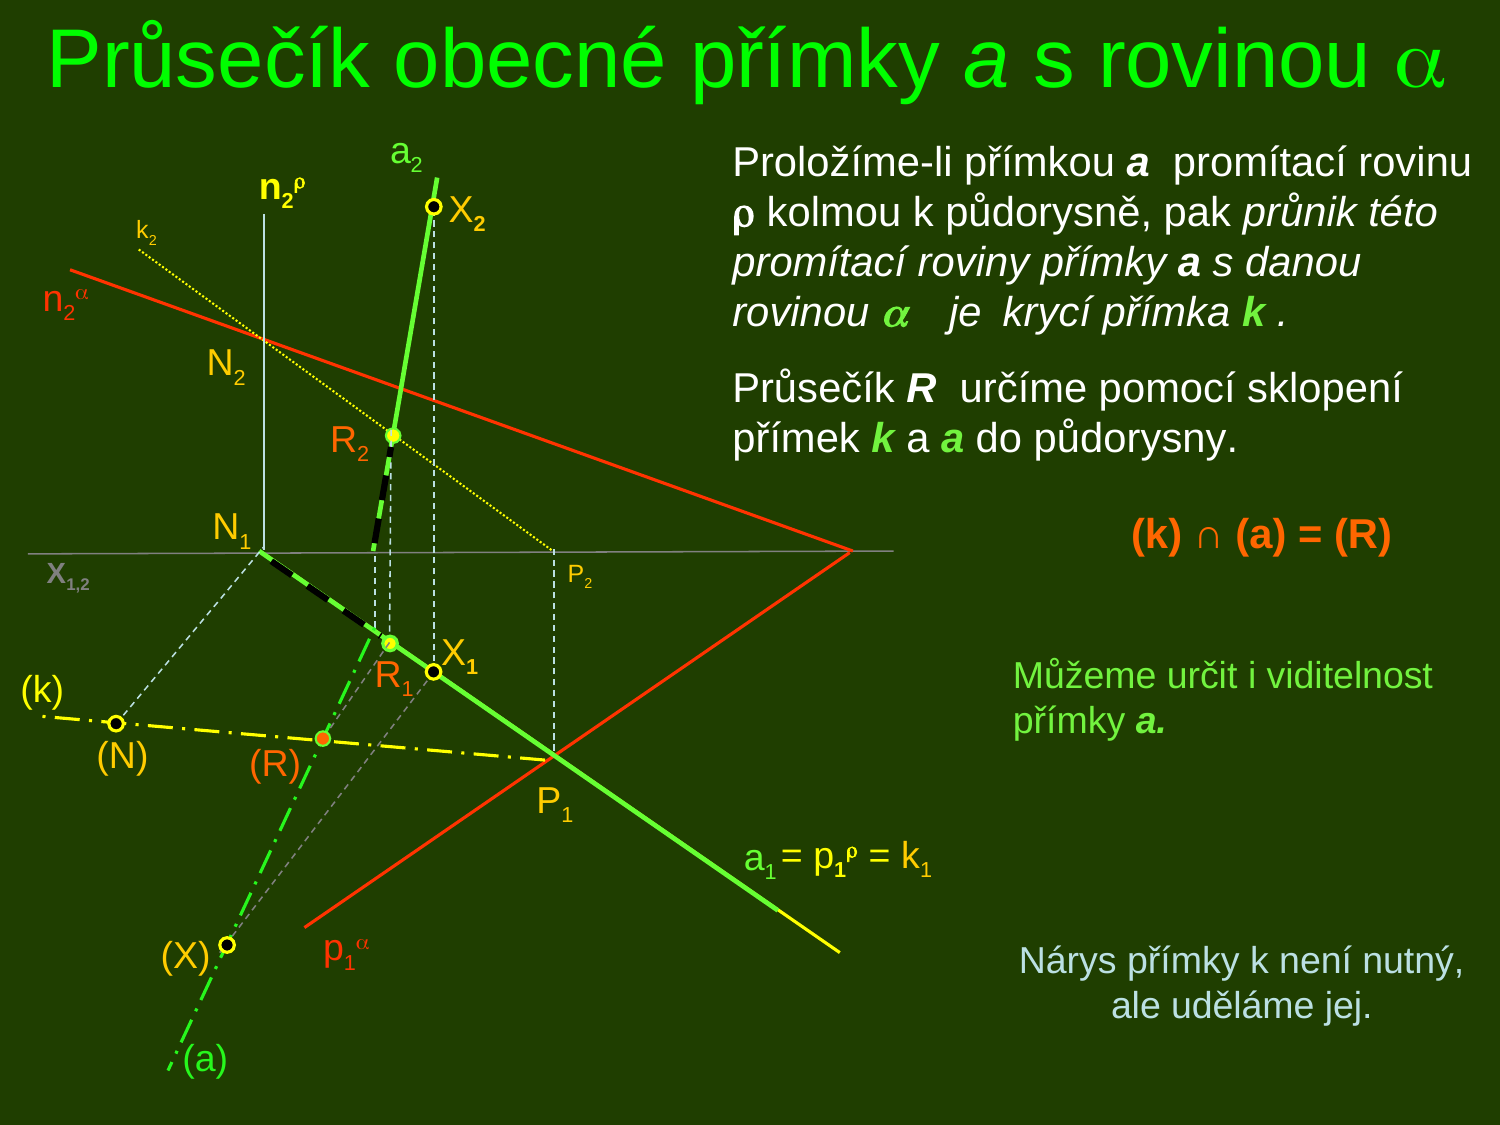

# Průsečík obecné přímky a s rovinou 
a2
Proložíme-li přímkou a promítací rovinu  kolmou k půdorysně, pak průnik této promítací roviny přímky a s danou rovinou jekrycí přímka k .
Průsečík R určíme pomocí sklopení přímek k a a do půdorysny.
n2
X2
k2
n2
N2
R2
N1
(k) ∩ (a) = (R)
X1,2
P2
X1
R1
Můžeme určit i viditelnost přímky a.
(k)
(N)
(R)
P1
= p1 = k1
a1
p1
(X)
Nárys přímky k není nutný, ale uděláme jej.
(a)